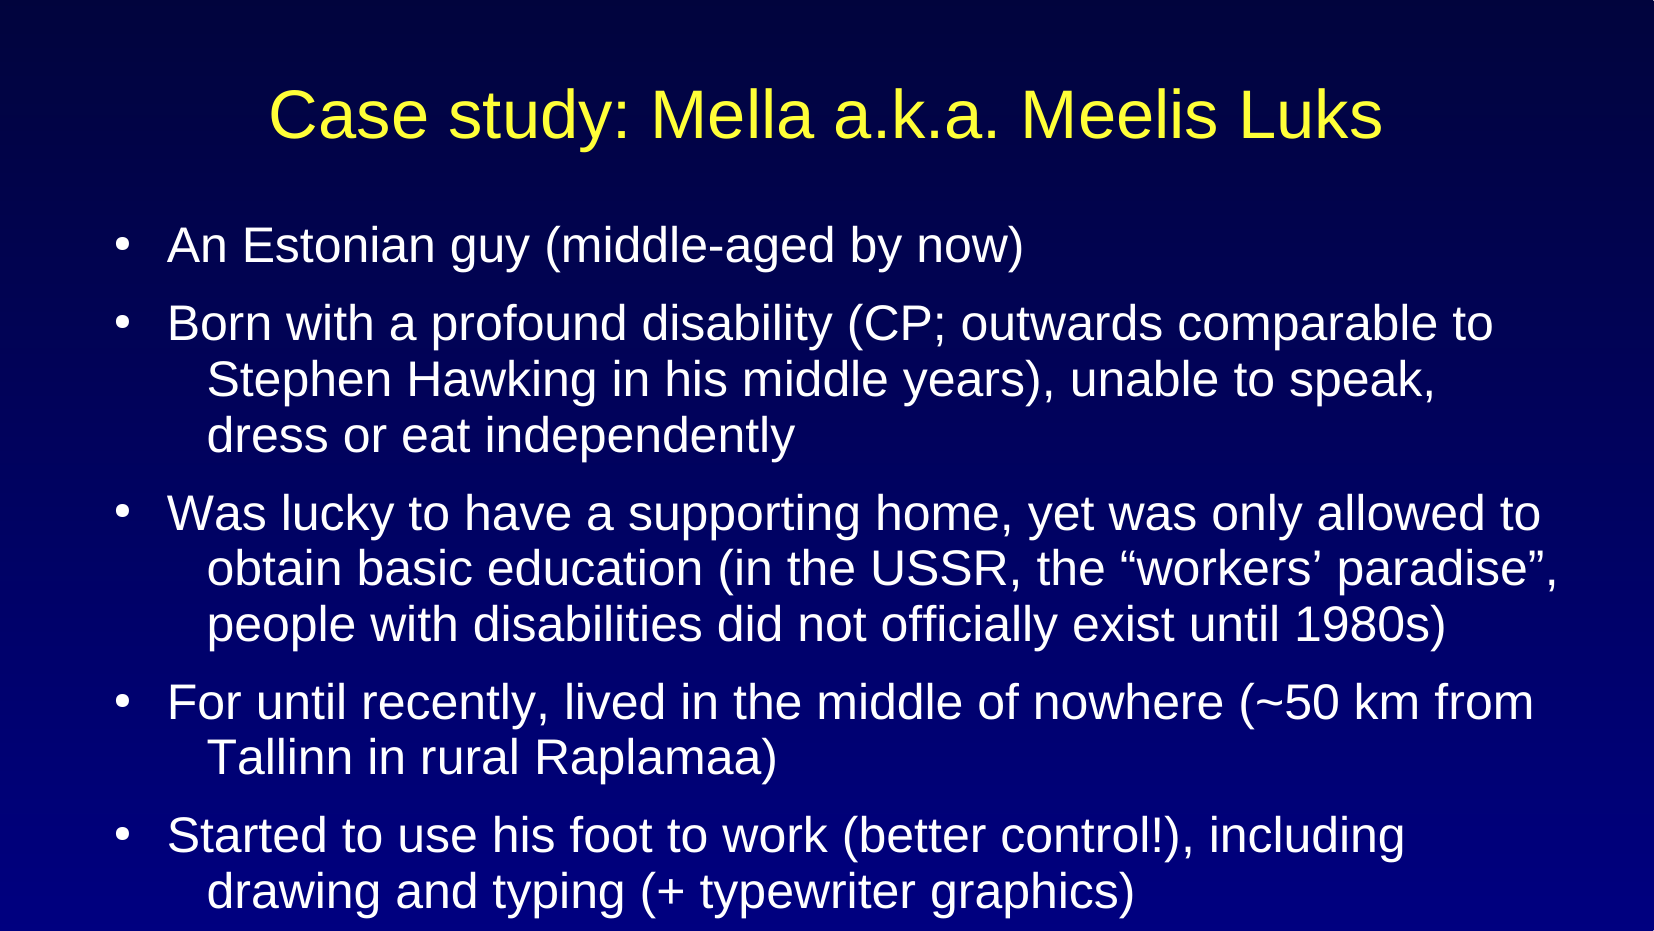

# Case study: Mella a.k.a. Meelis Luks
An Estonian guy (middle-aged by now)
Born with a profound disability (CP; outwards comparable to Stephen Hawking in his middle years), unable to speak, dress or eat independently
Was lucky to have a supporting home, yet was only allowed to obtain basic education (in the USSR, the “workers’ paradise”, people with disabilities did not officially exist until 1980s)
For until recently, lived in the middle of nowhere (~50 km from Tallinn in rural Raplamaa)
Started to use his foot to work (better control!), including drawing and typing (+ typewriter graphics)